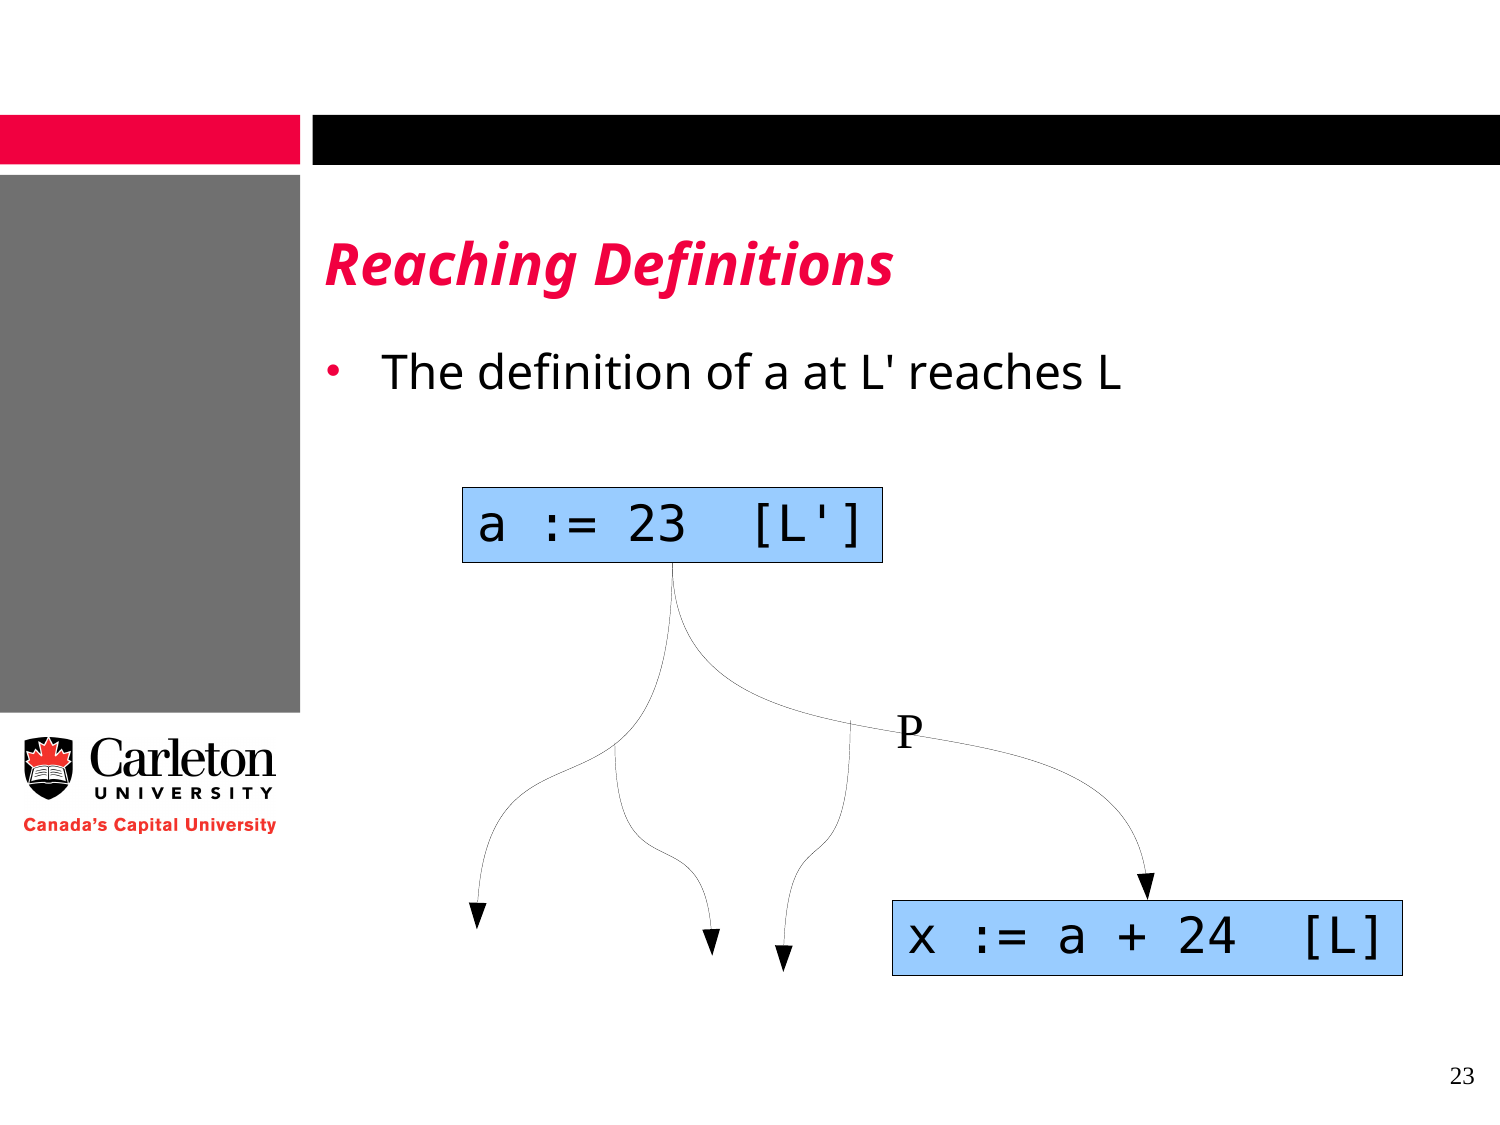

# Reaching Definitions
The definition of a at L' reaches L
a := 23 [L']
x := a + 24 [L]
23